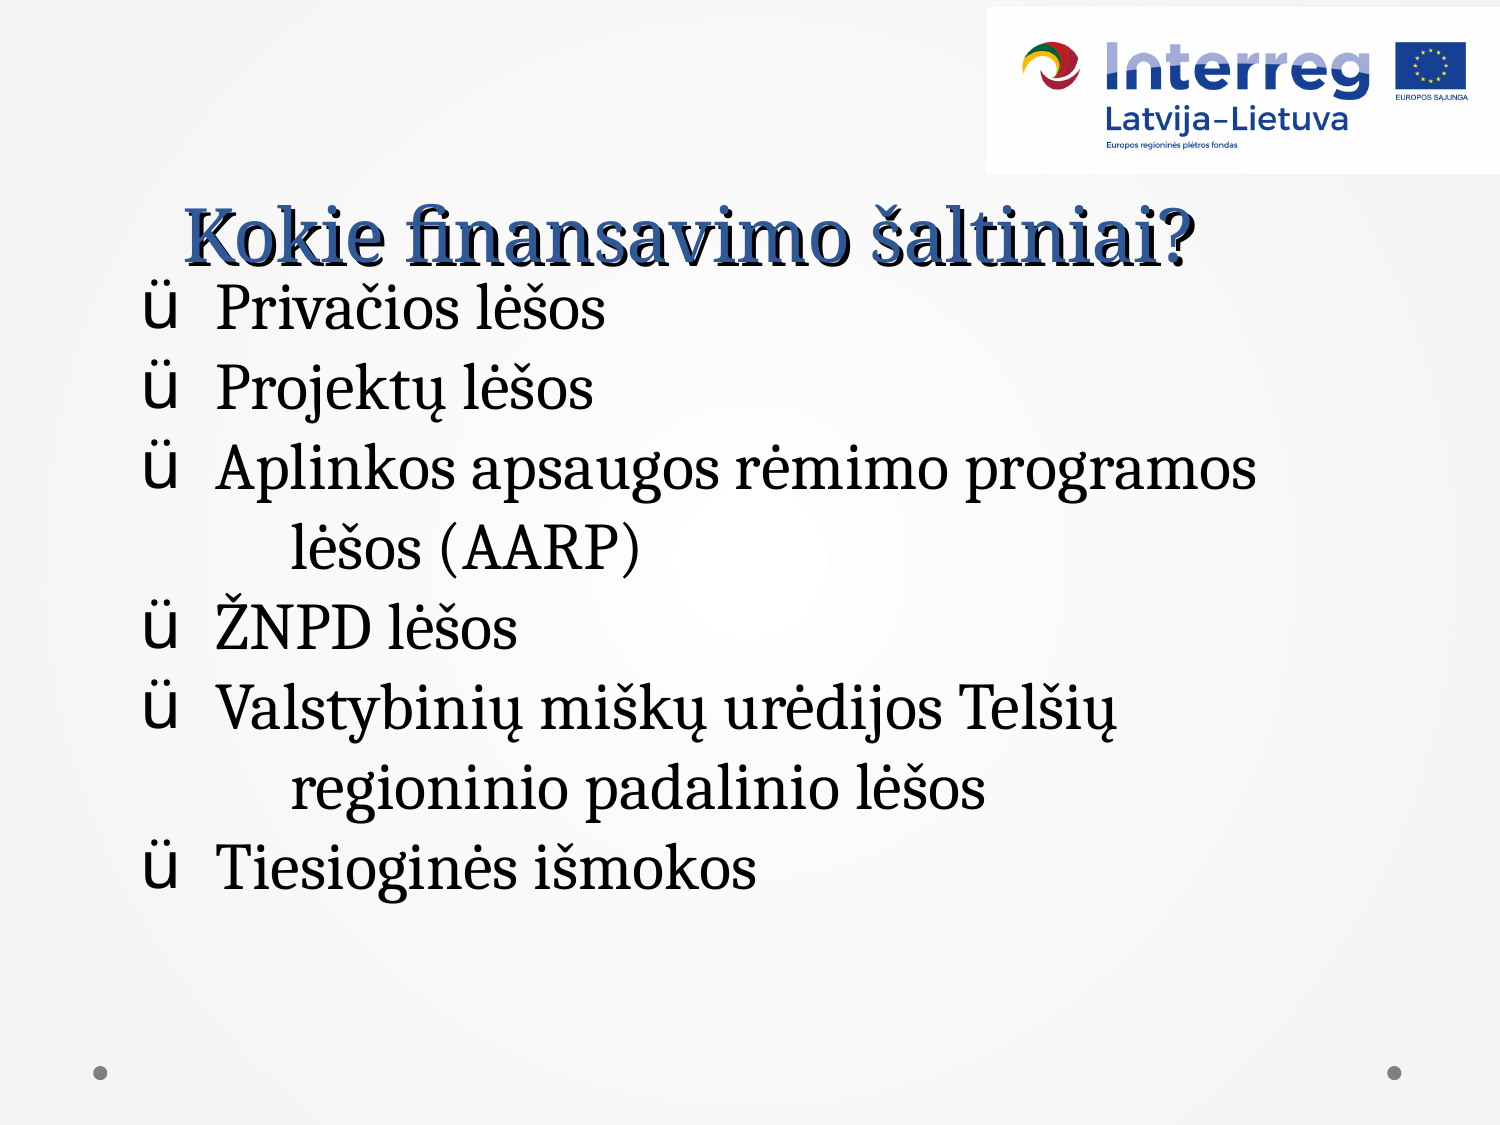

# Kokie finansavimo šaltiniai?
Privačios lėšos
Projektų lėšos
Aplinkos apsaugos rėmimo programos lėšos (AARP)
ŽNPD lėšos
Valstybinių miškų urėdijos Telšių regioninio padalinio lėšos
Tiesioginės išmokos